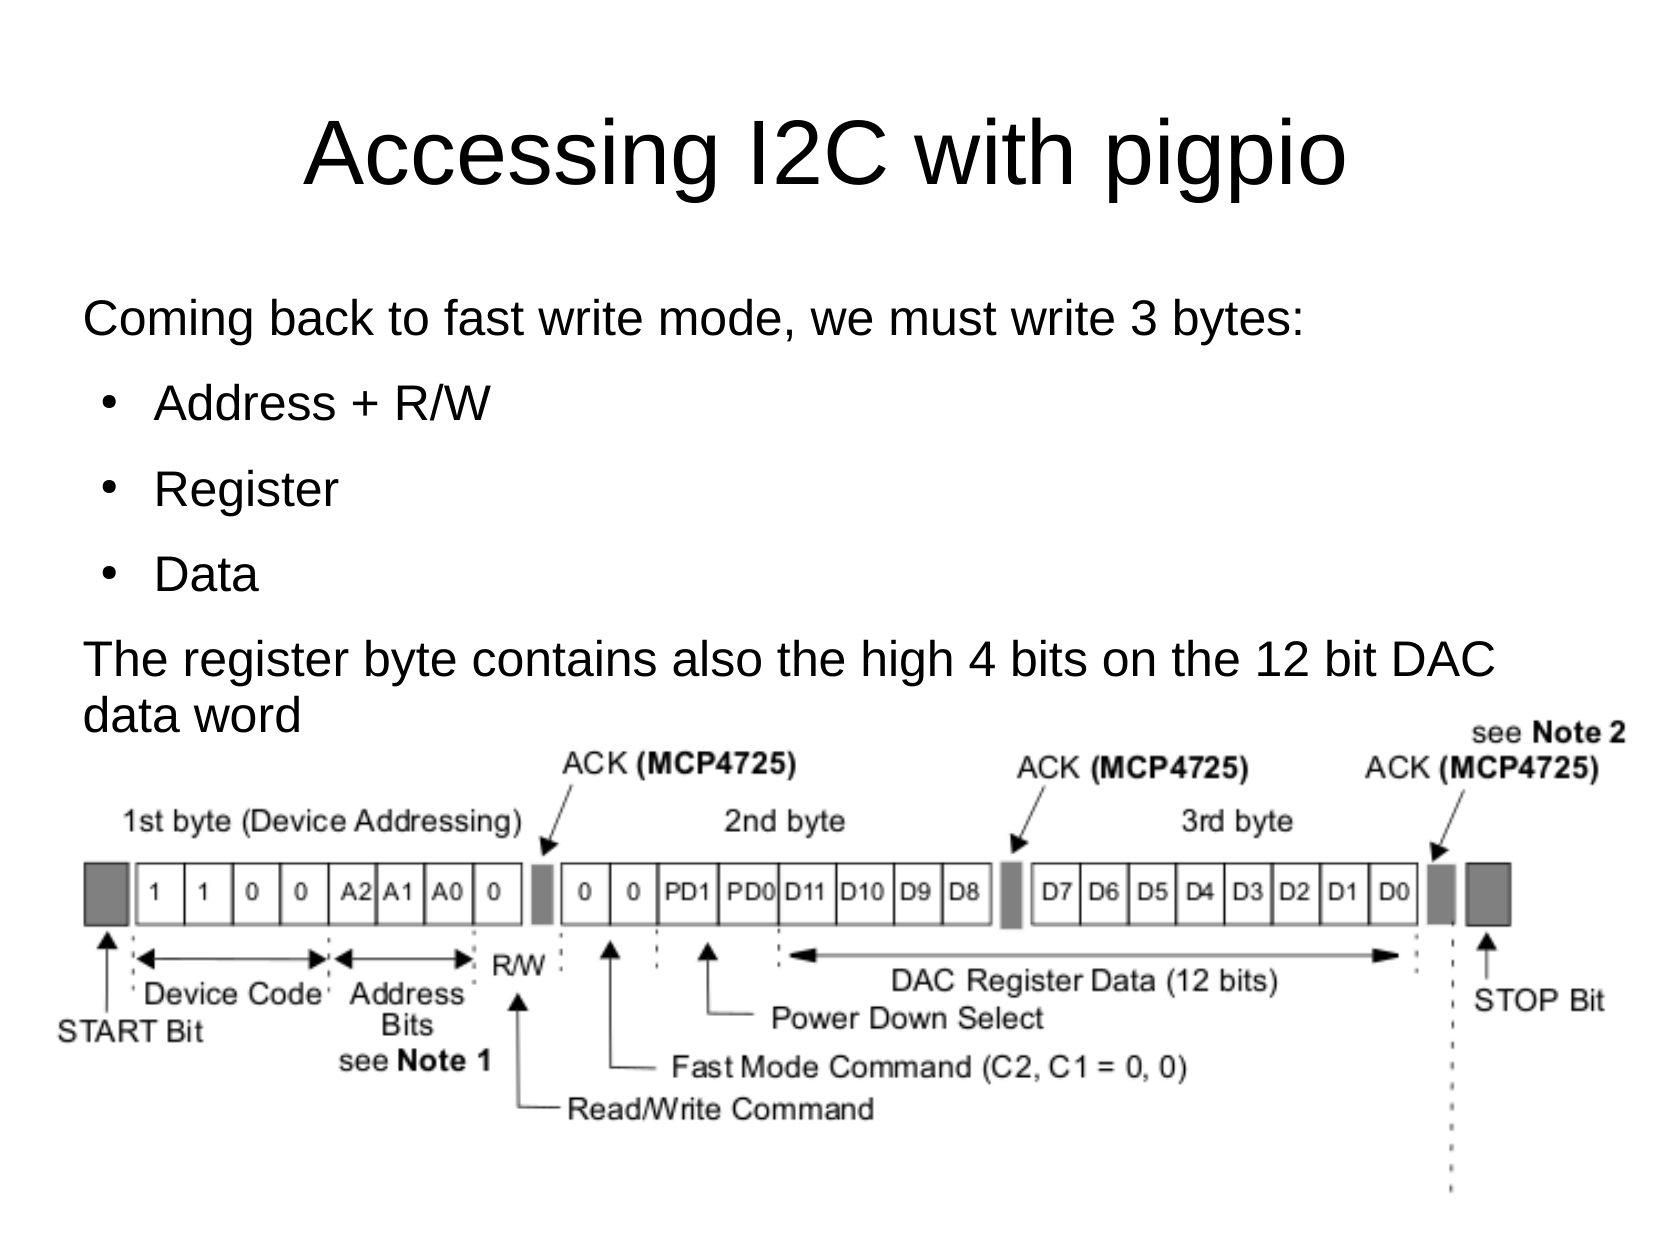

# Accessing I2C with pigpio
Coming back to fast write mode, we must write 3 bytes:
Address + R/W
Register
Data
The register byte contains also the high 4 bits on the 12 bit DAC data word